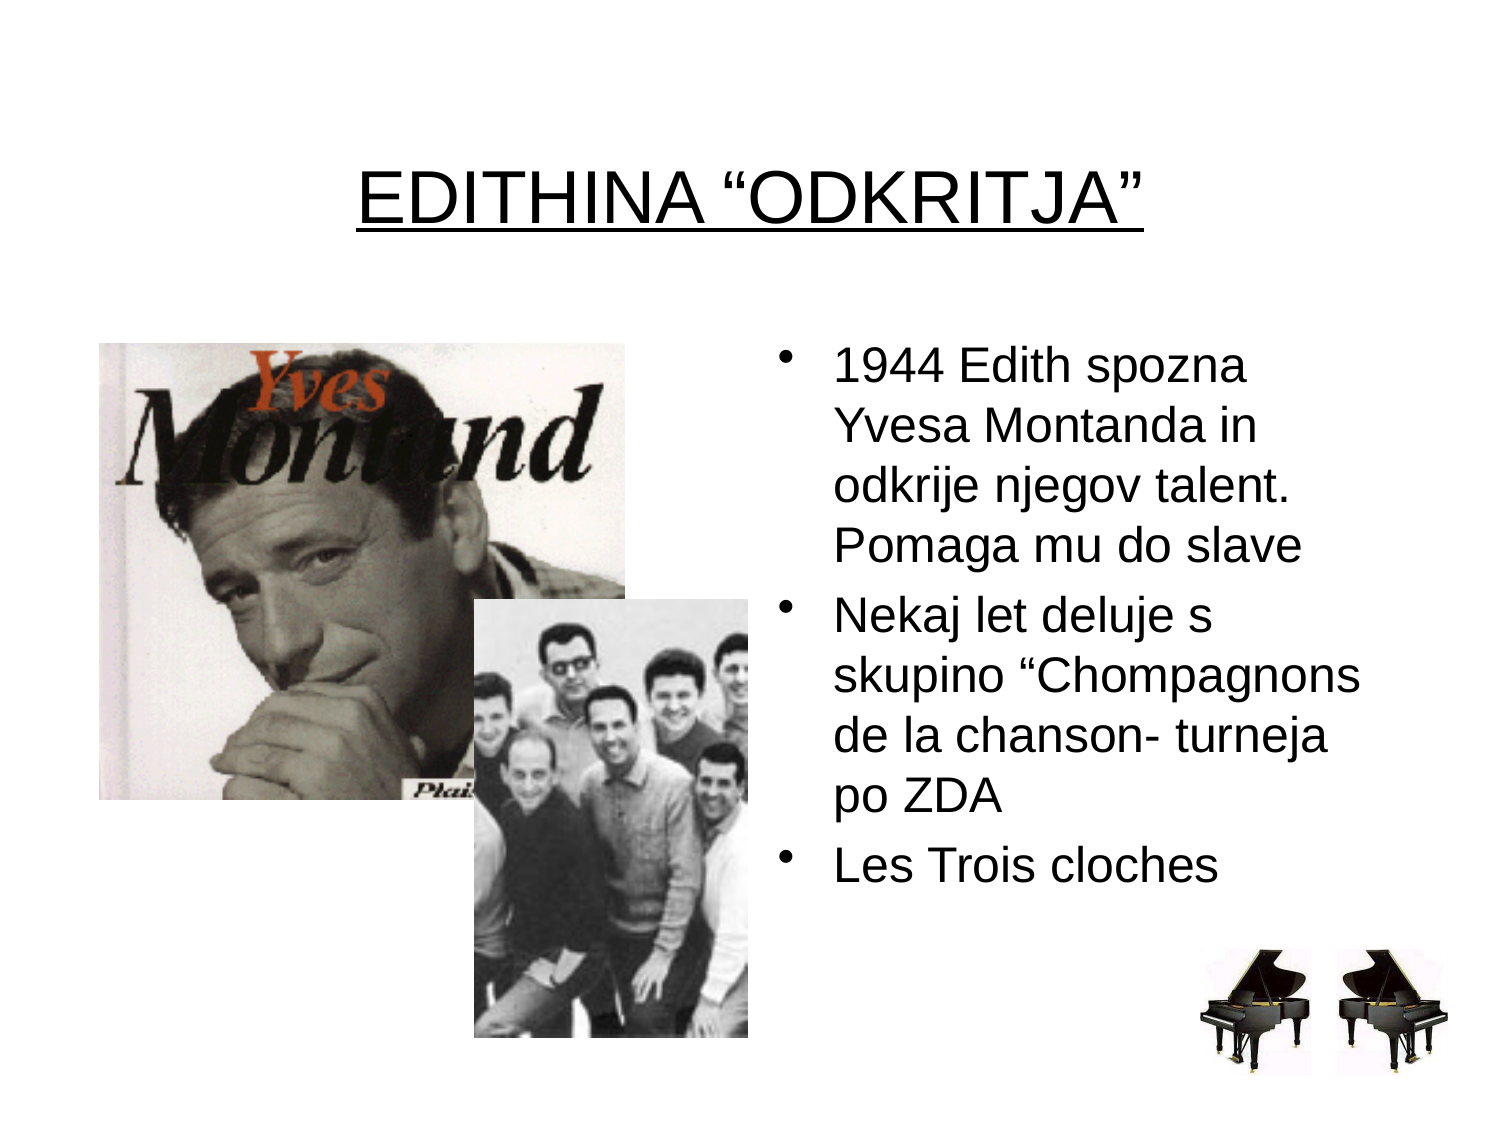

# EDITHINA “ODKRITJA”
1944 Edith spozna Yvesa Montanda in odkrije njegov talent. Pomaga mu do slave
Nekaj let deluje s skupino “Chompagnons de la chanson- turneja po ZDA
Les Trois cloches